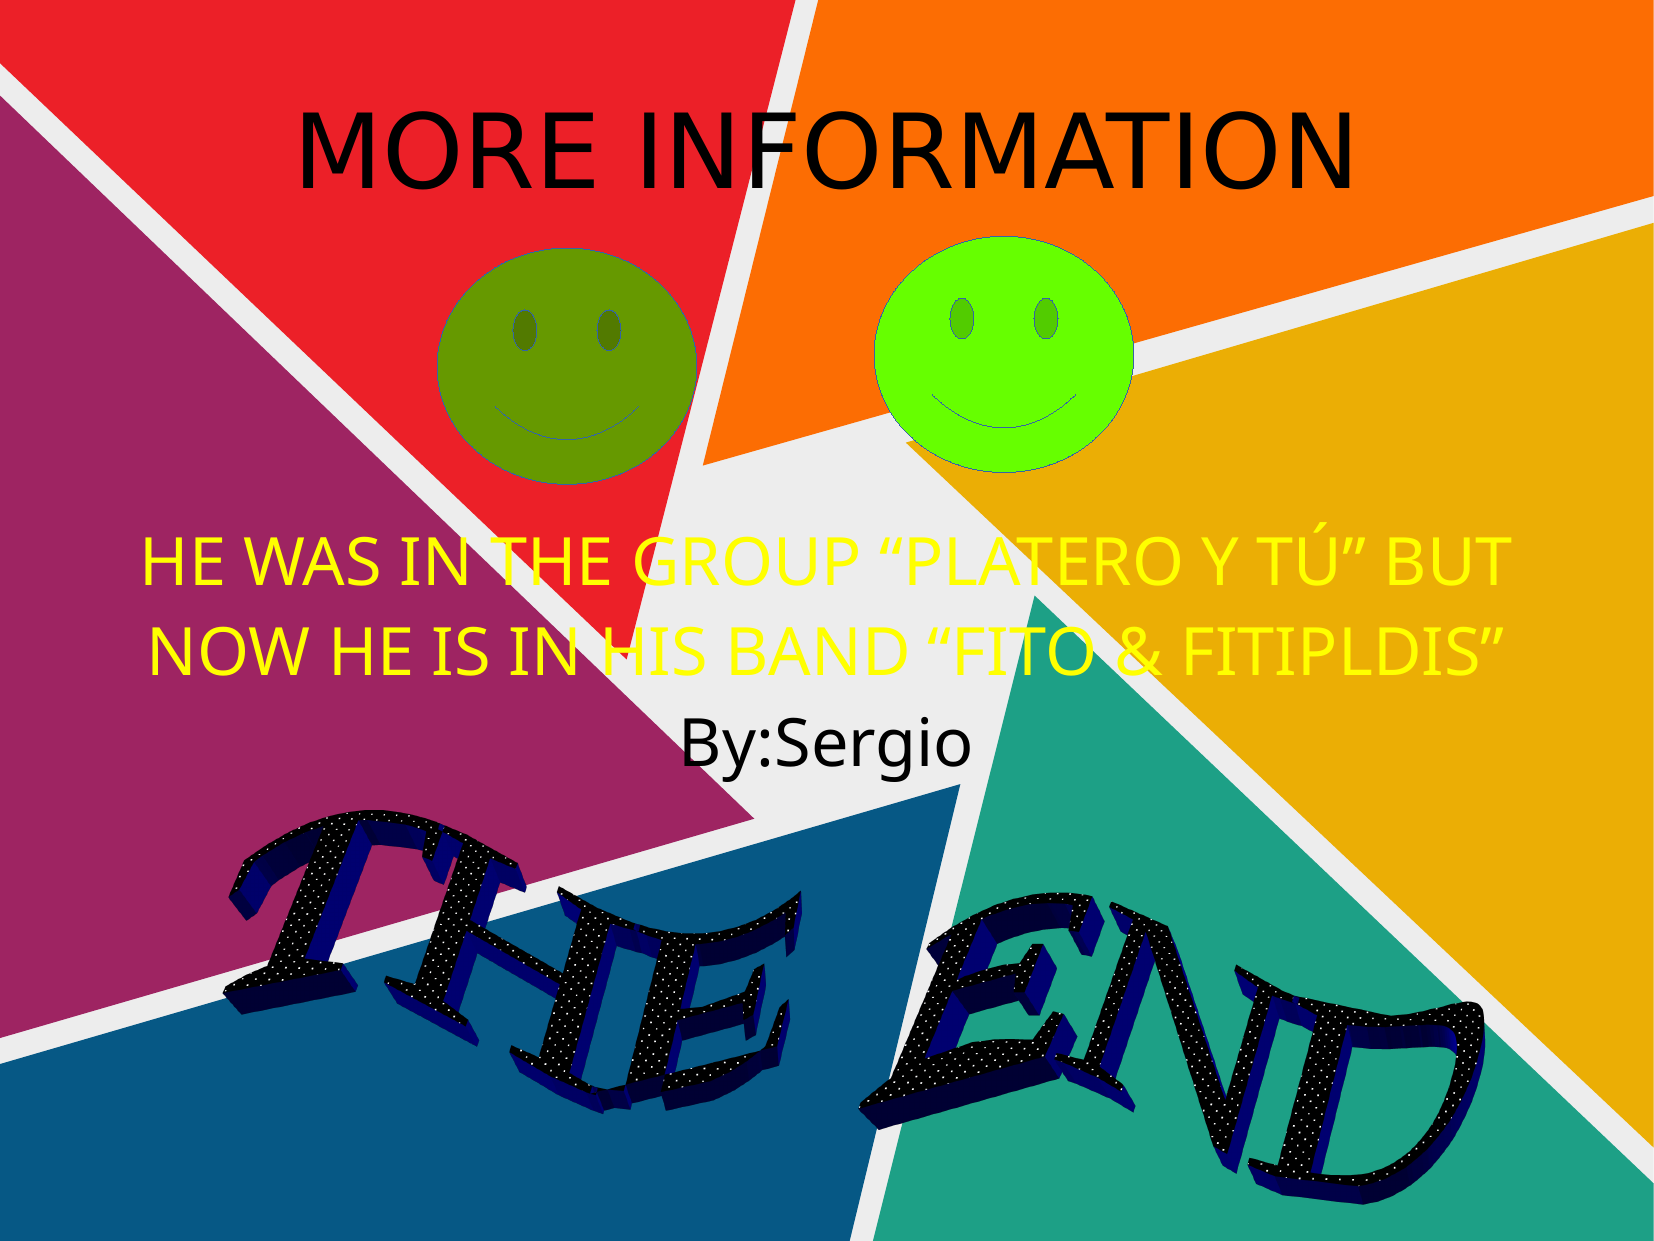

# MORE INFORMATION
HE WAS IN THE GROUP “PLATERO Y TÚ” BUT NOW HE IS IN HIS BAND “FITO & FITIPLDIS”
By:Sergio
THE
END